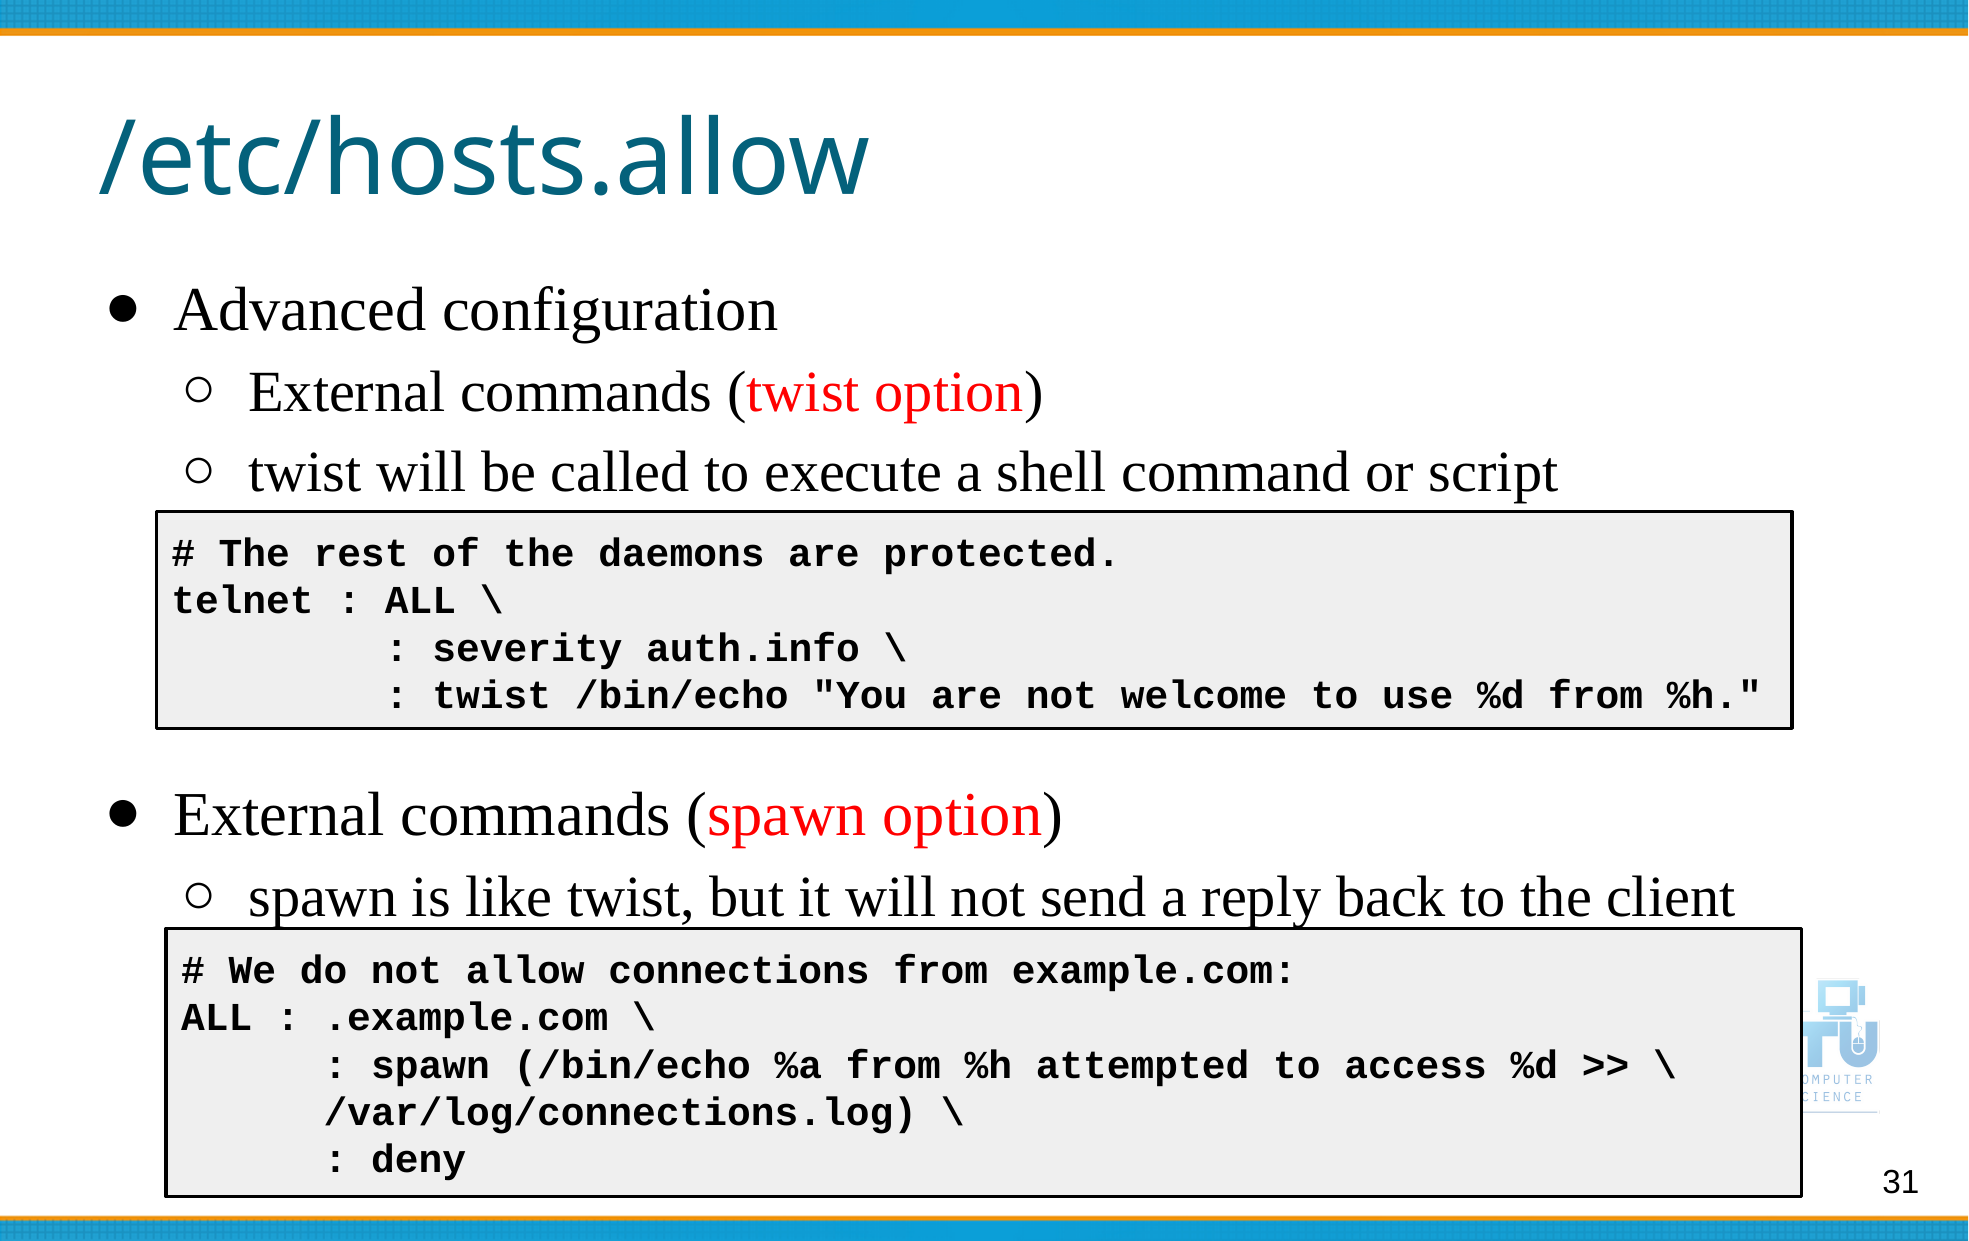

# /etc/hosts.allow
Advanced configuration
External commands (twist option)
twist will be called to execute a shell command or script
External commands (spawn option)
spawn is like twist, but it will not send a reply back to the client
# The rest of the daemons are protected.
telnet : ALL \
 : severity auth.info \
 : twist /bin/echo "You are not welcome to use %d from %h."
# We do not allow connections from example.com:
ALL : .example.com \
 : spawn (/bin/echo %a from %h attempted to access %d >> \
 /var/log/connections.log) \
 : deny